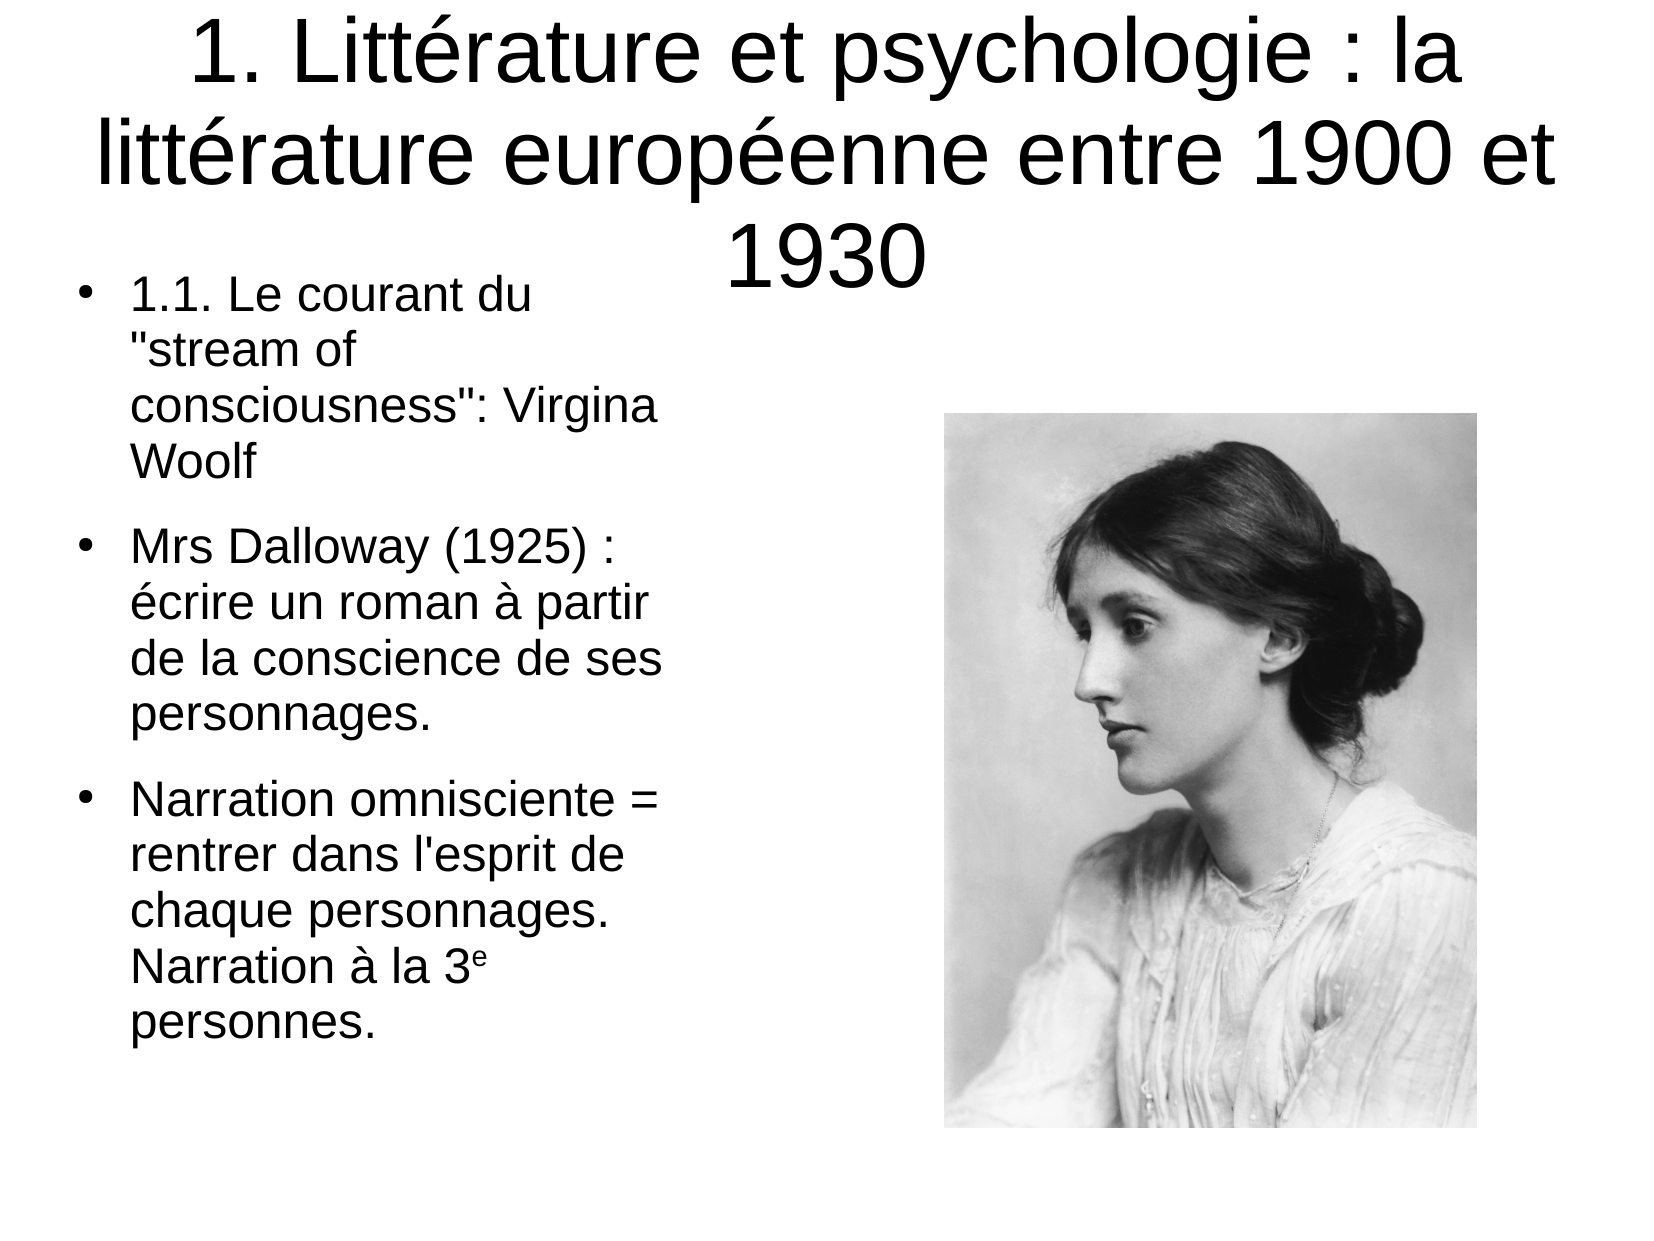

# 1. Littérature et psychologie : la littérature européenne entre 1900 et 1930
1.1. Le courant du "stream of consciousness": Virgina Woolf
Mrs Dalloway (1925) : écrire un roman à partir de la conscience de ses personnages.
Narration omnisciente = rentrer dans l'esprit de chaque personnages. Narration à la 3e personnes.